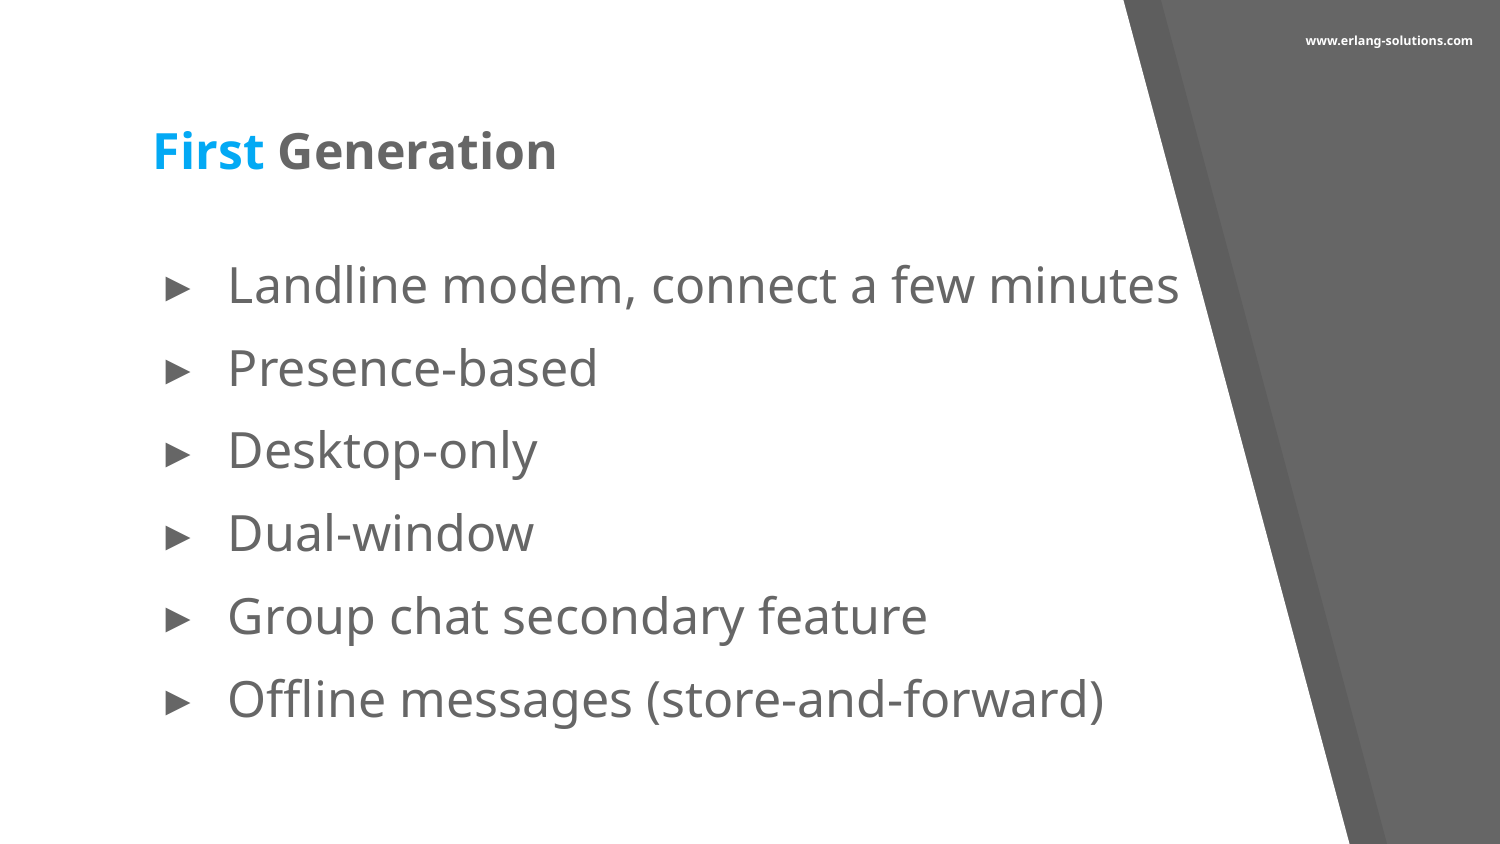

First Generation
# Landline modem, connect a few minutes
Presence-based
Desktop-only
Dual-window
Group chat secondary feature
Offline messages (store-and-forward)